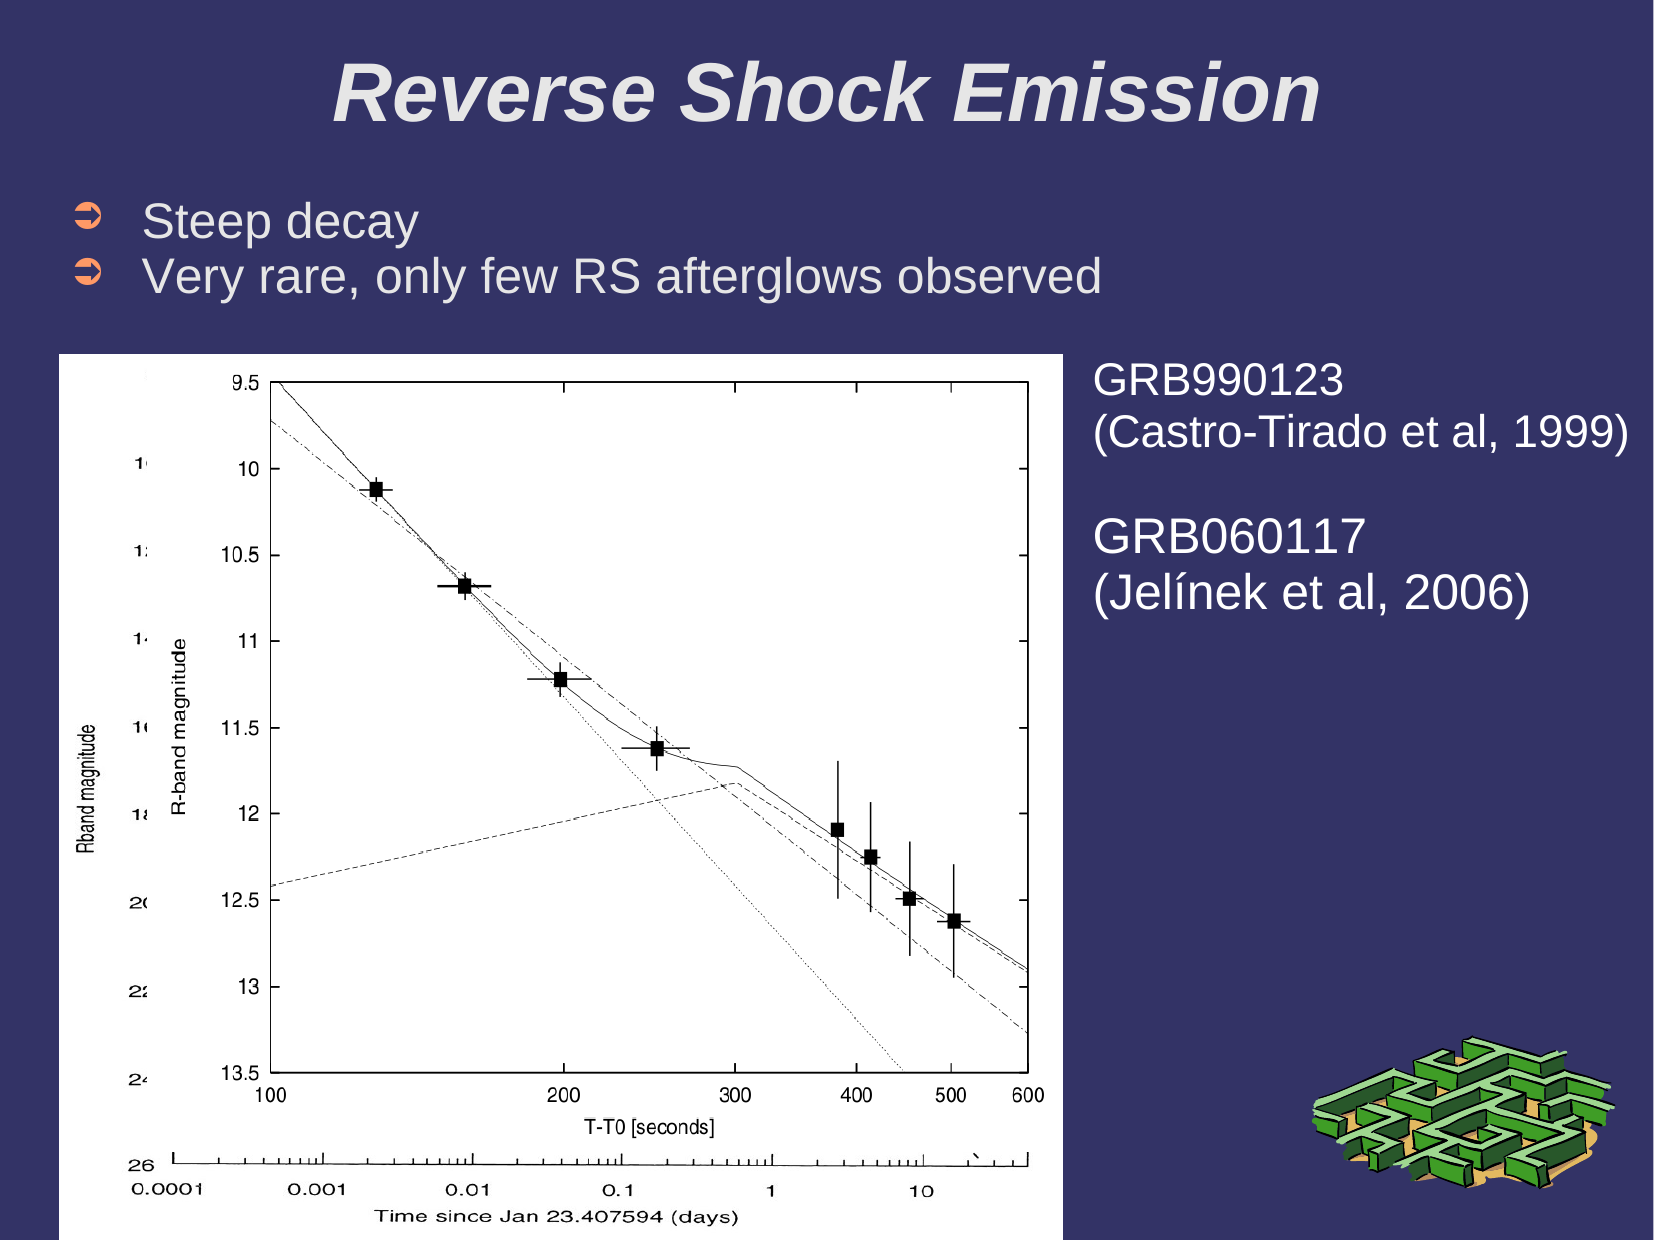

# Reverse Shock Emission
Steep decay
Very rare, only few RS afterglows observed
GRB990123
(Castro-Tirado et al, 1999)
GRB060117
(Jelínek et al, 2006)